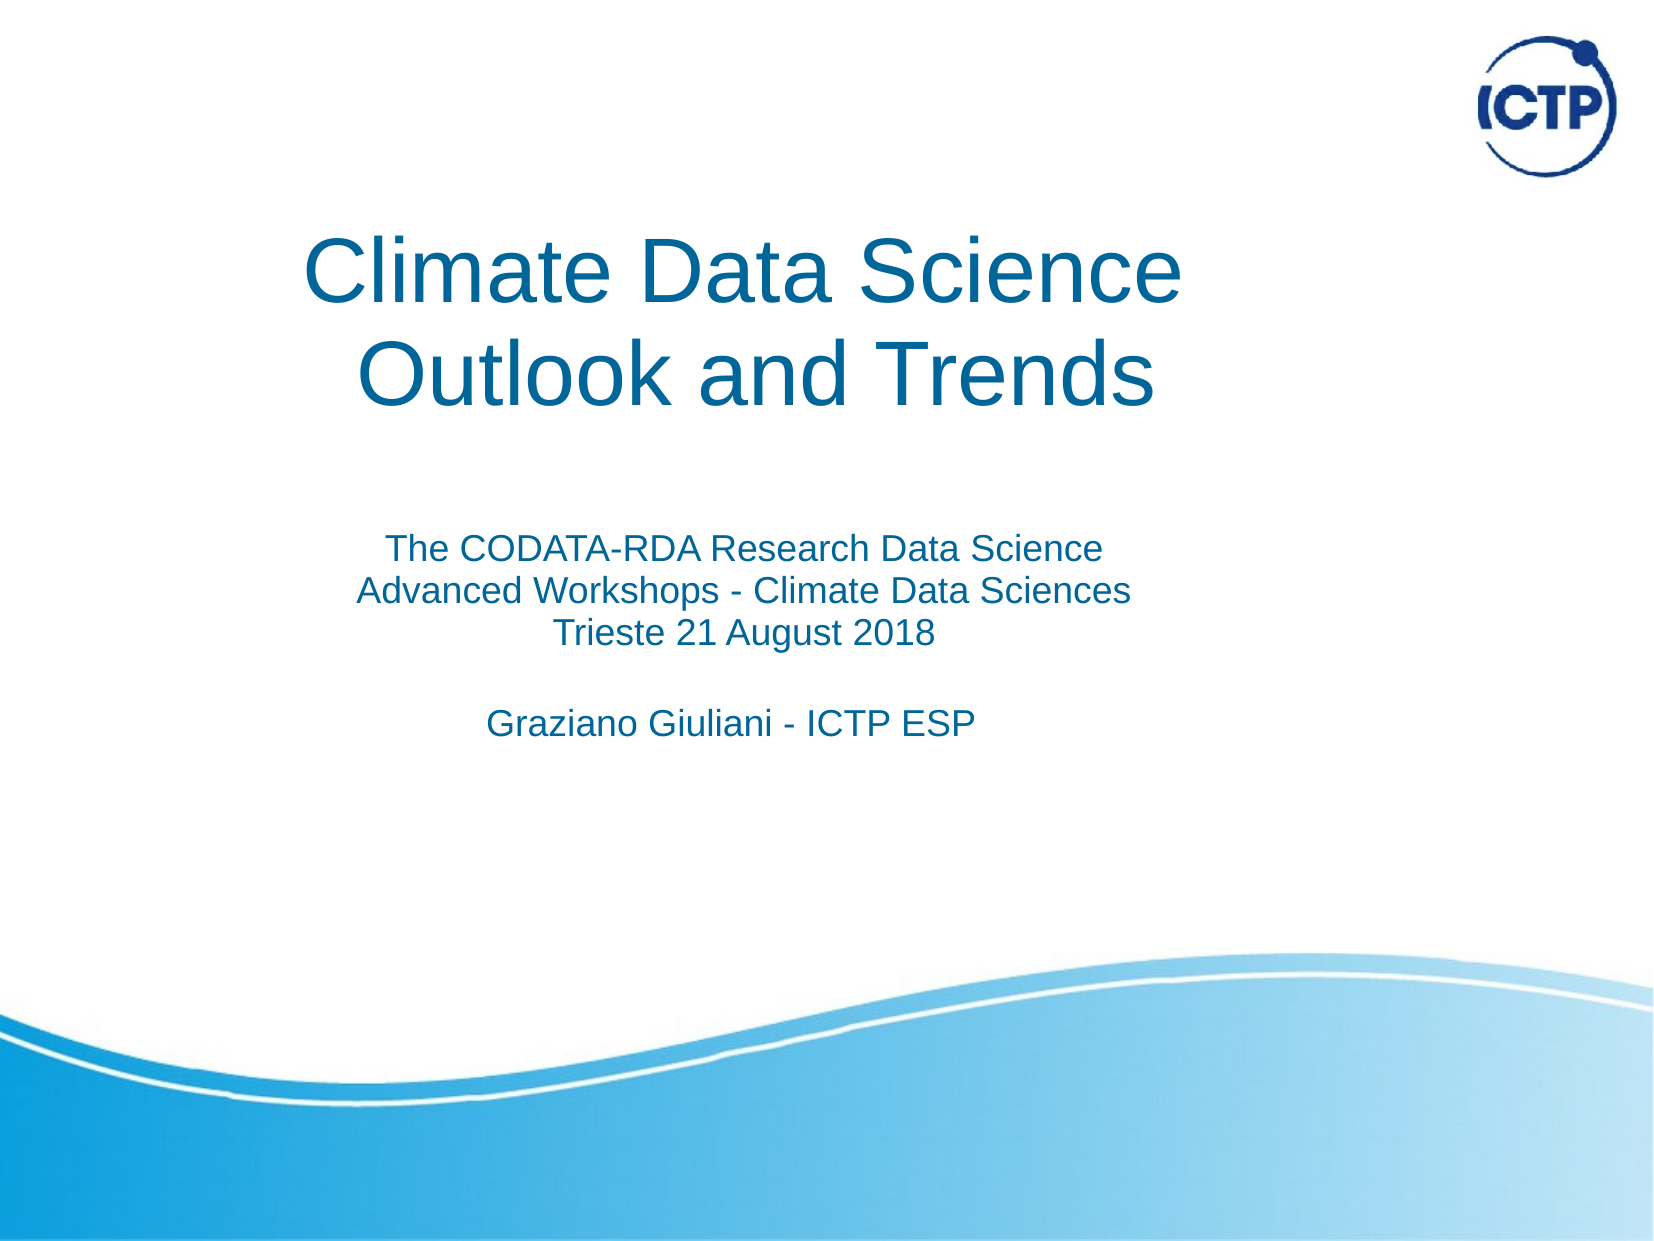

# Climate Data Science Outlook and Trends The CODATA-RDA Research Data Science Advanced Workshops - Climate Data Sciences Trieste 21 August 2018 Graziano Giuliani - ICTP ESP